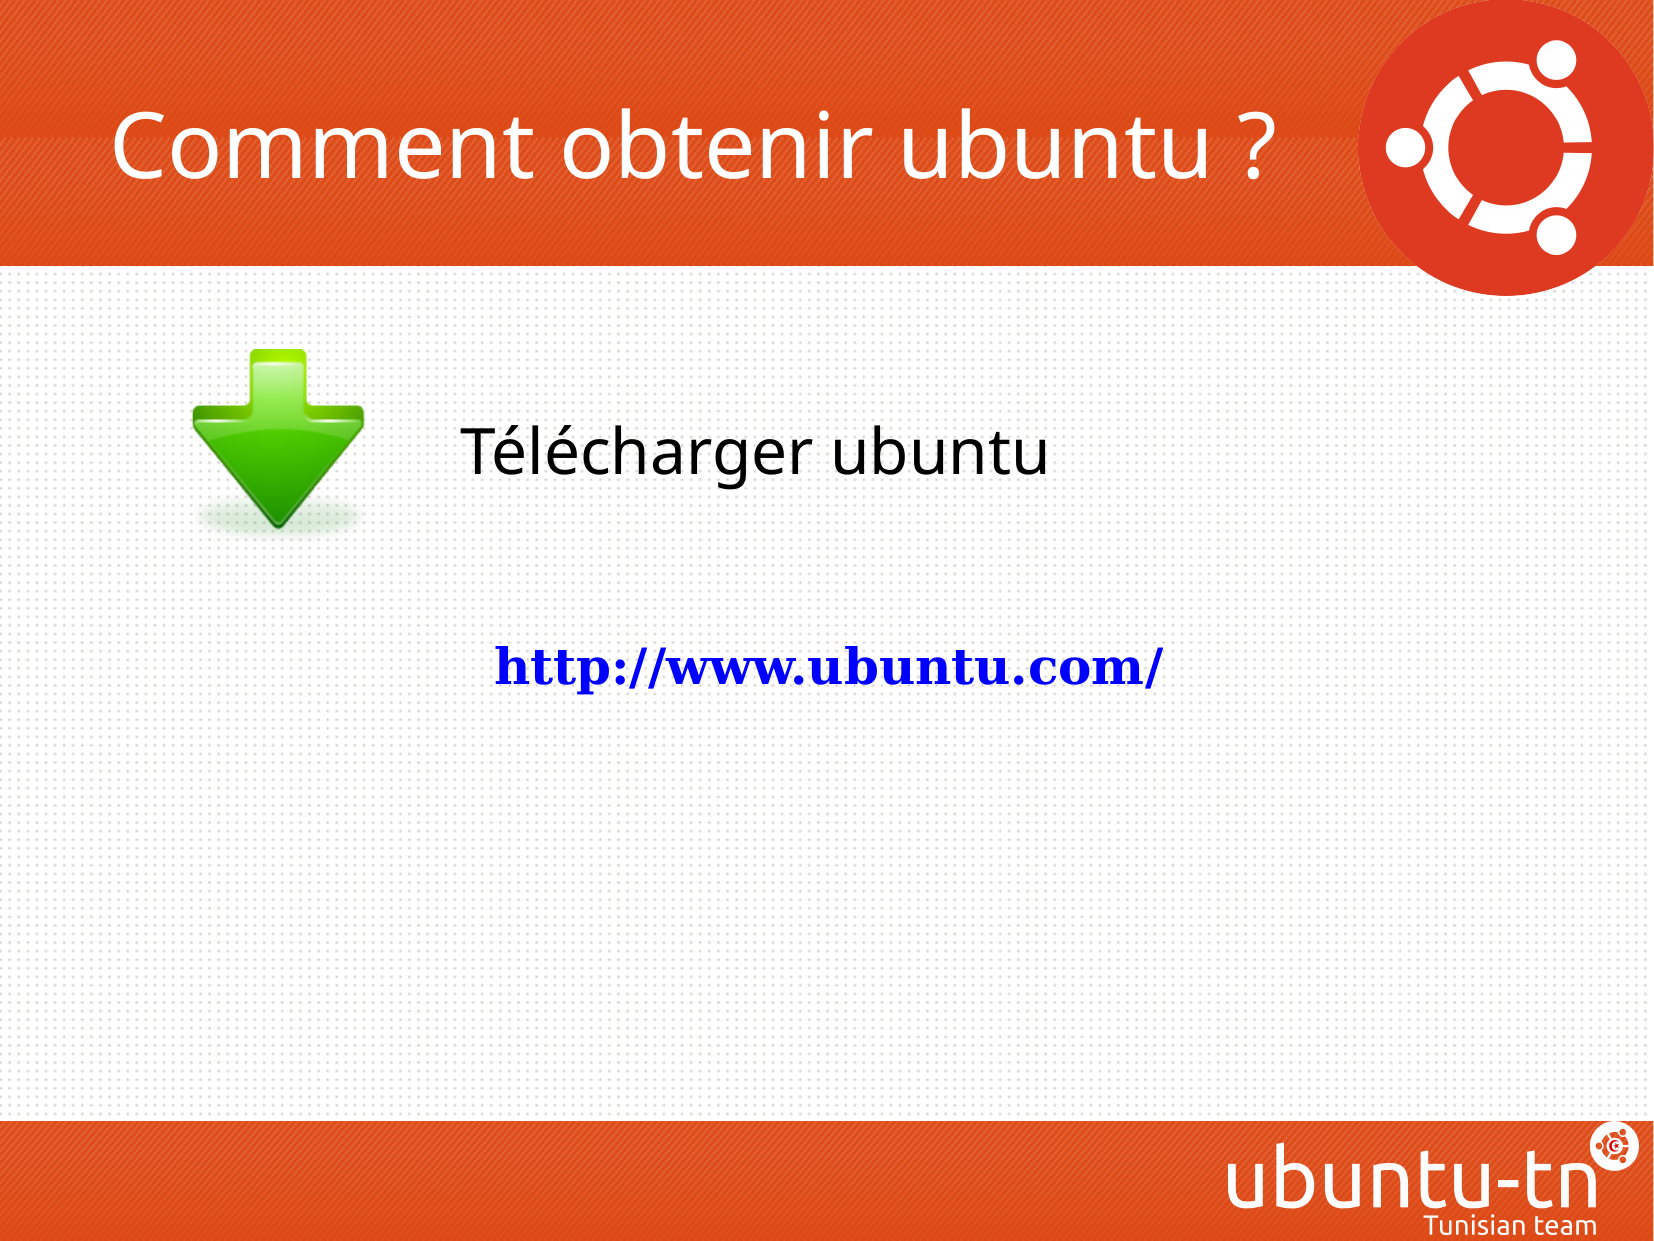

# Comment obtenir ubuntu ?
Télécharger ubuntu
http://www.ubuntu.com/